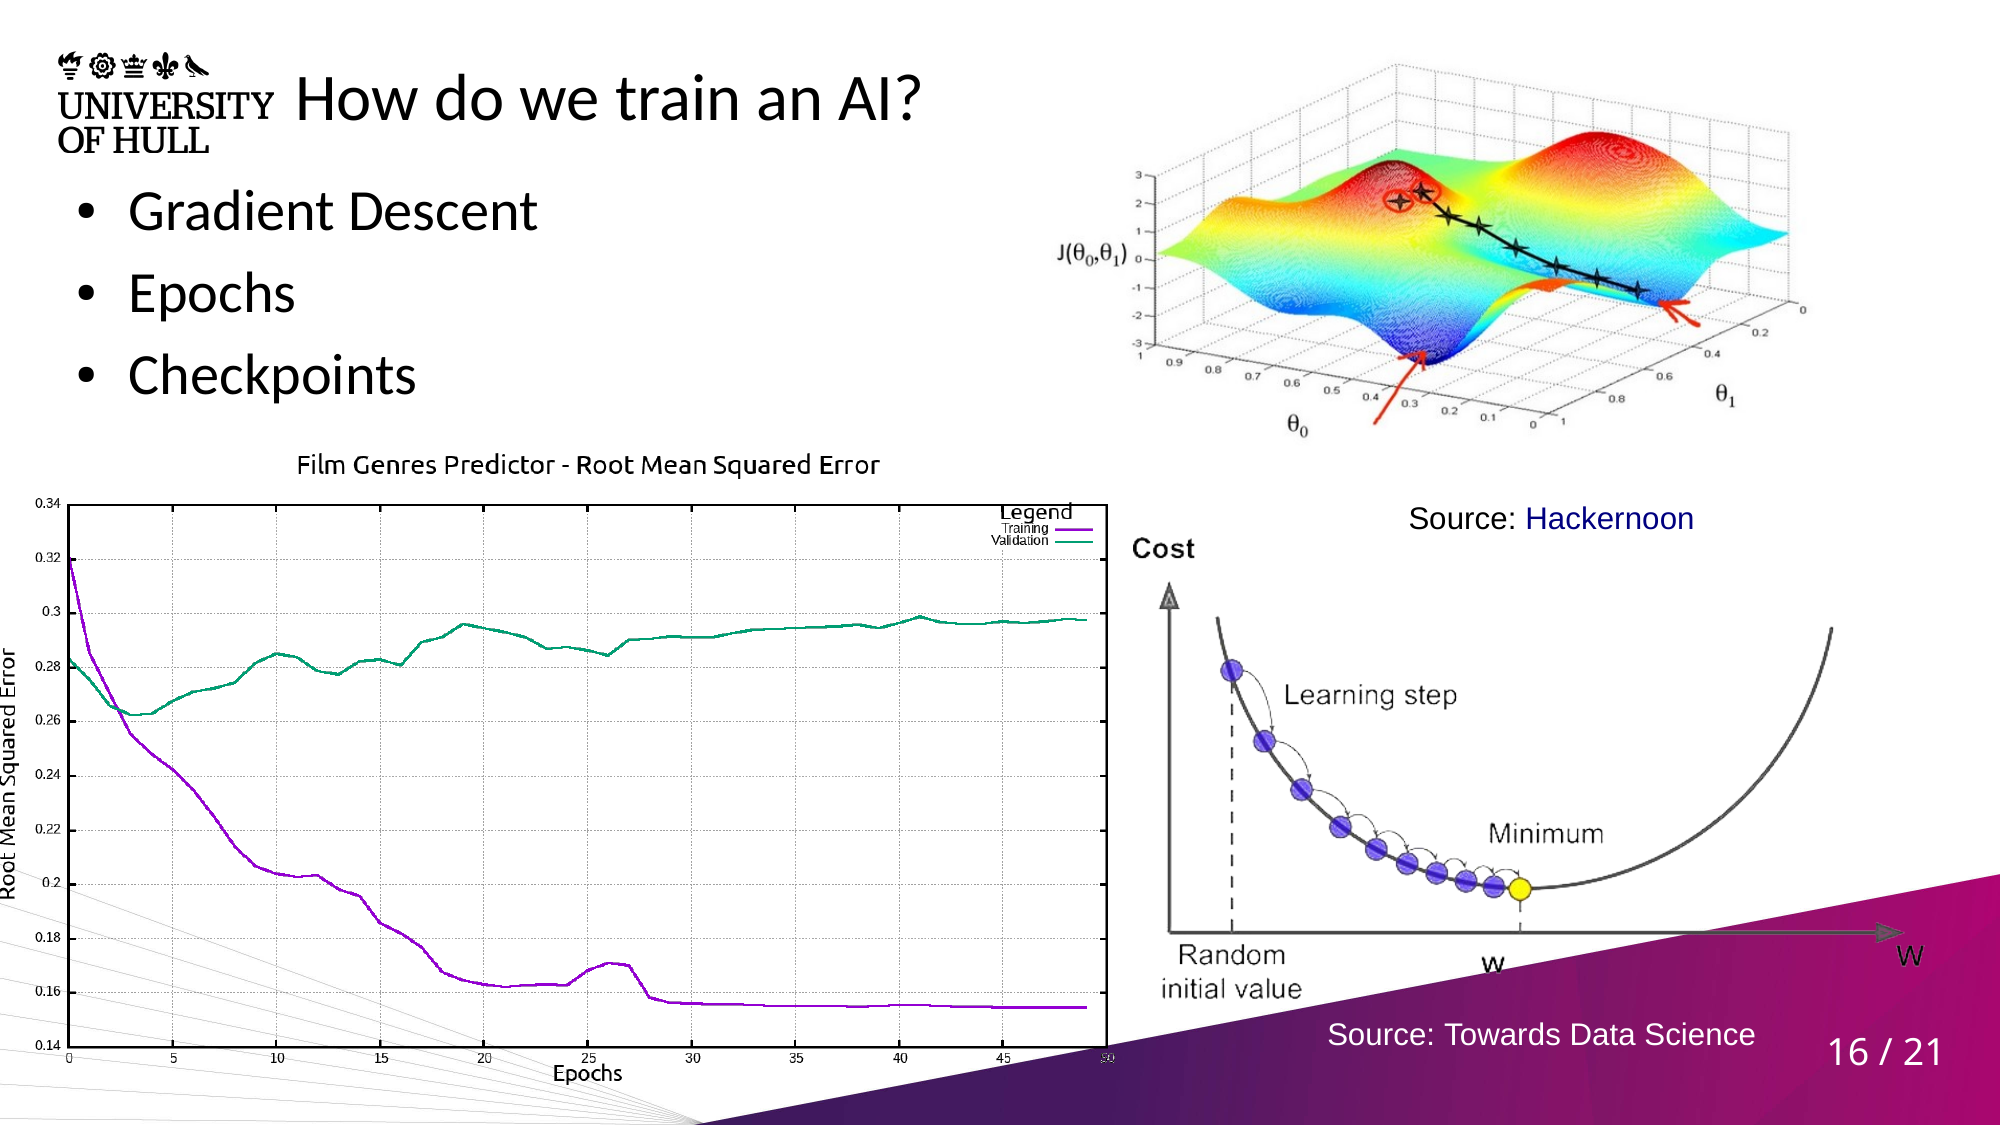

# How do we train an AI?
Gradient Descent
Epochs
Checkpoints
Source: Hackernoon
Source: Towards Data Science